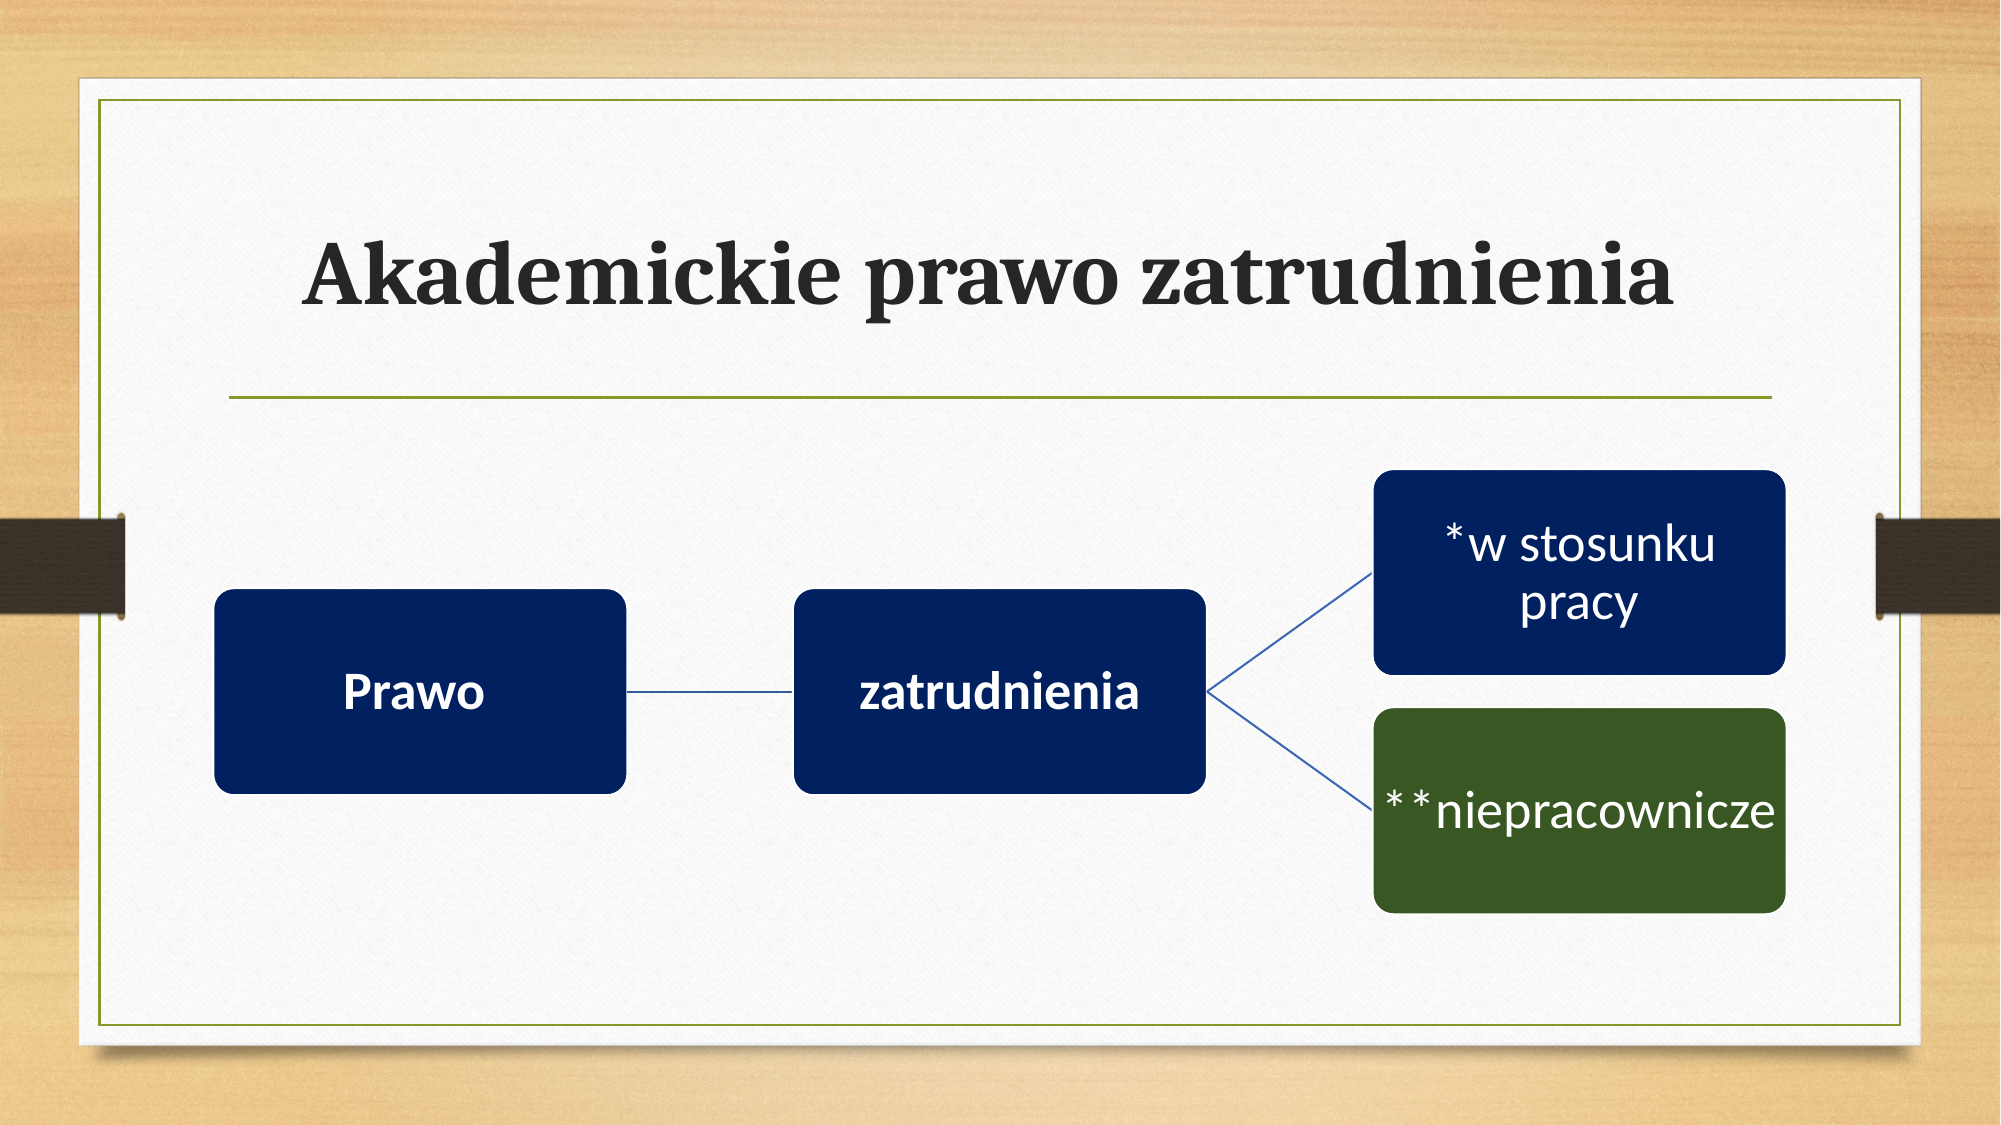

# Akademickie prawo zatrudnienia
*w stosunku pracy
Prawo
zatrudnienia
**niepracownicze